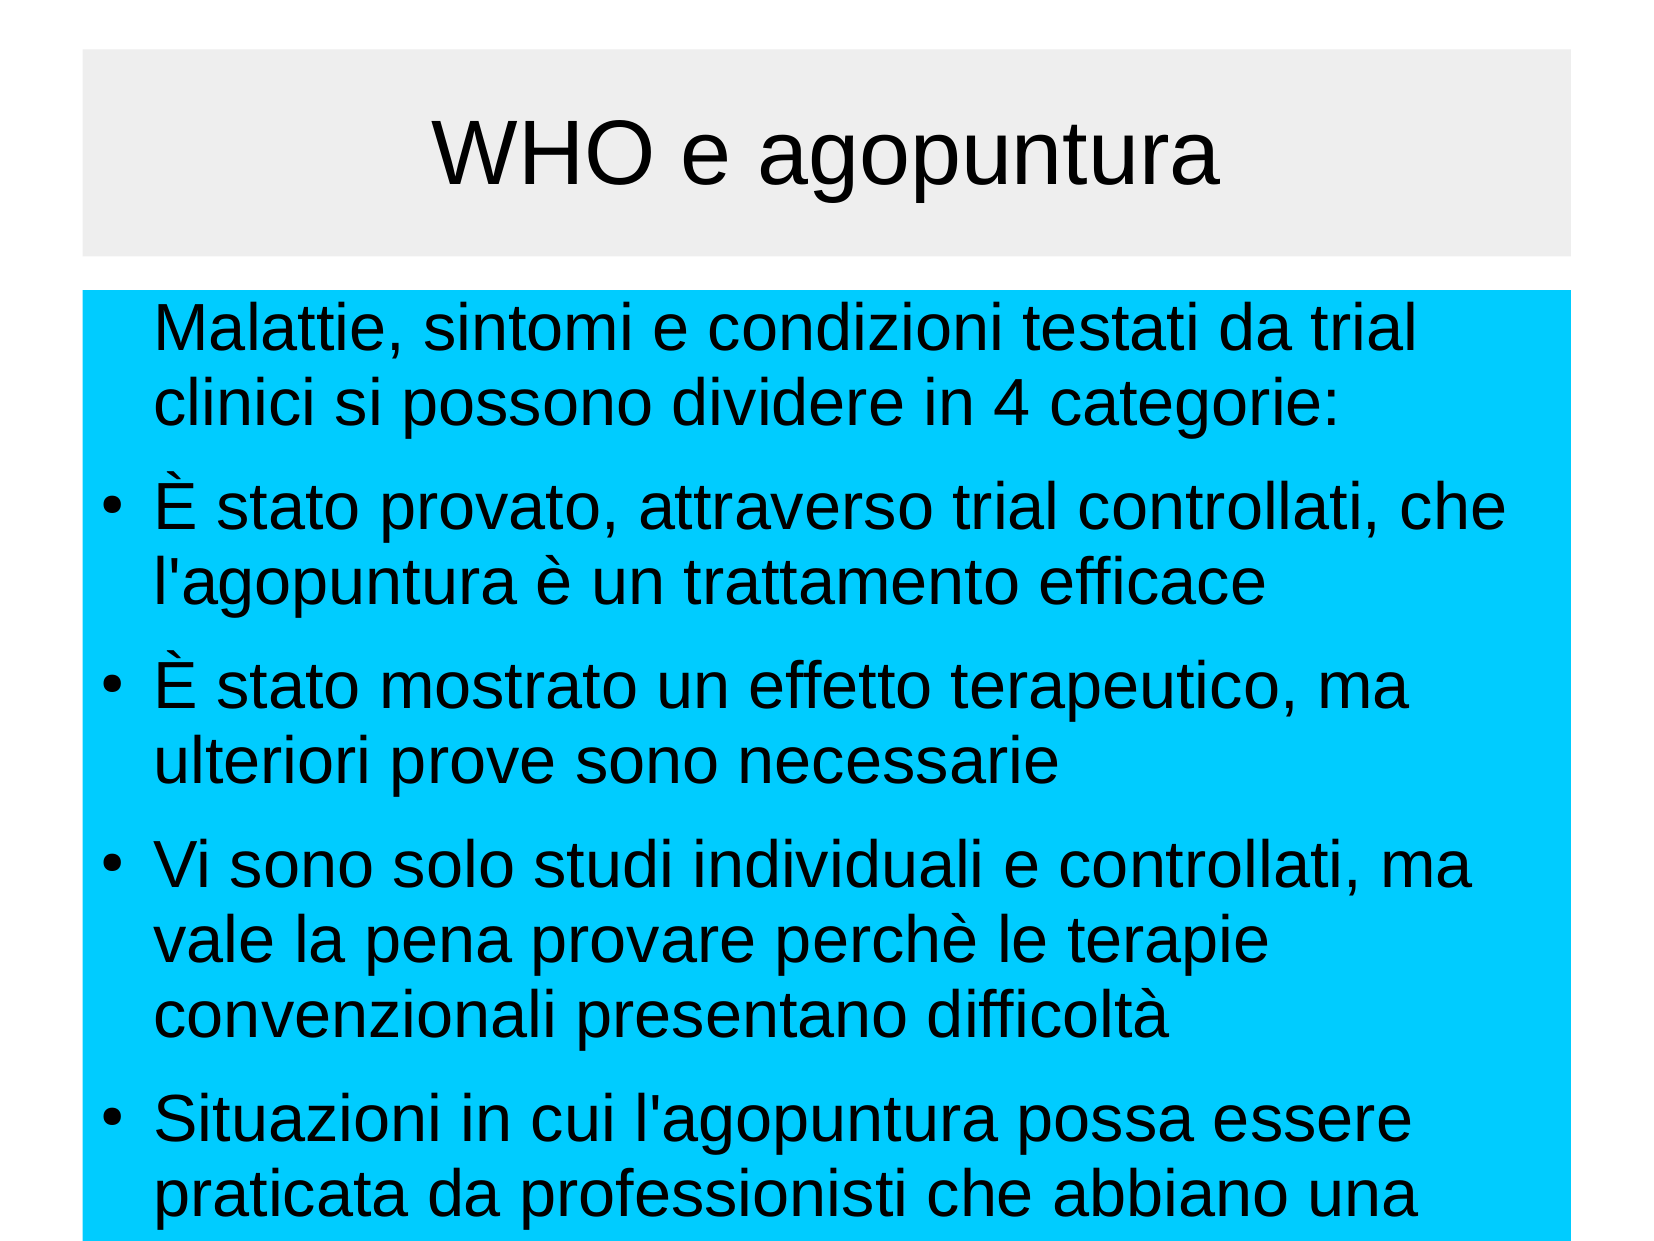

# WHO e agopuntura
Malattie, sintomi e condizioni testati da trial clinici si possono dividere in 4 categorie:
È stato provato, attraverso trial controllati, che l'agopuntura è un trattamento efficace
È stato mostrato un effetto terapeutico, ma ulteriori prove sono necessarie
Vi sono solo studi individuali e controllati, ma vale la pena provare perchè le terapie convenzionali presentano difficoltà
Situazioni in cui l'agopuntura possa essere praticata da professionisti che abbiano una moderna conoscenza medica ed adeguata attrezzatura